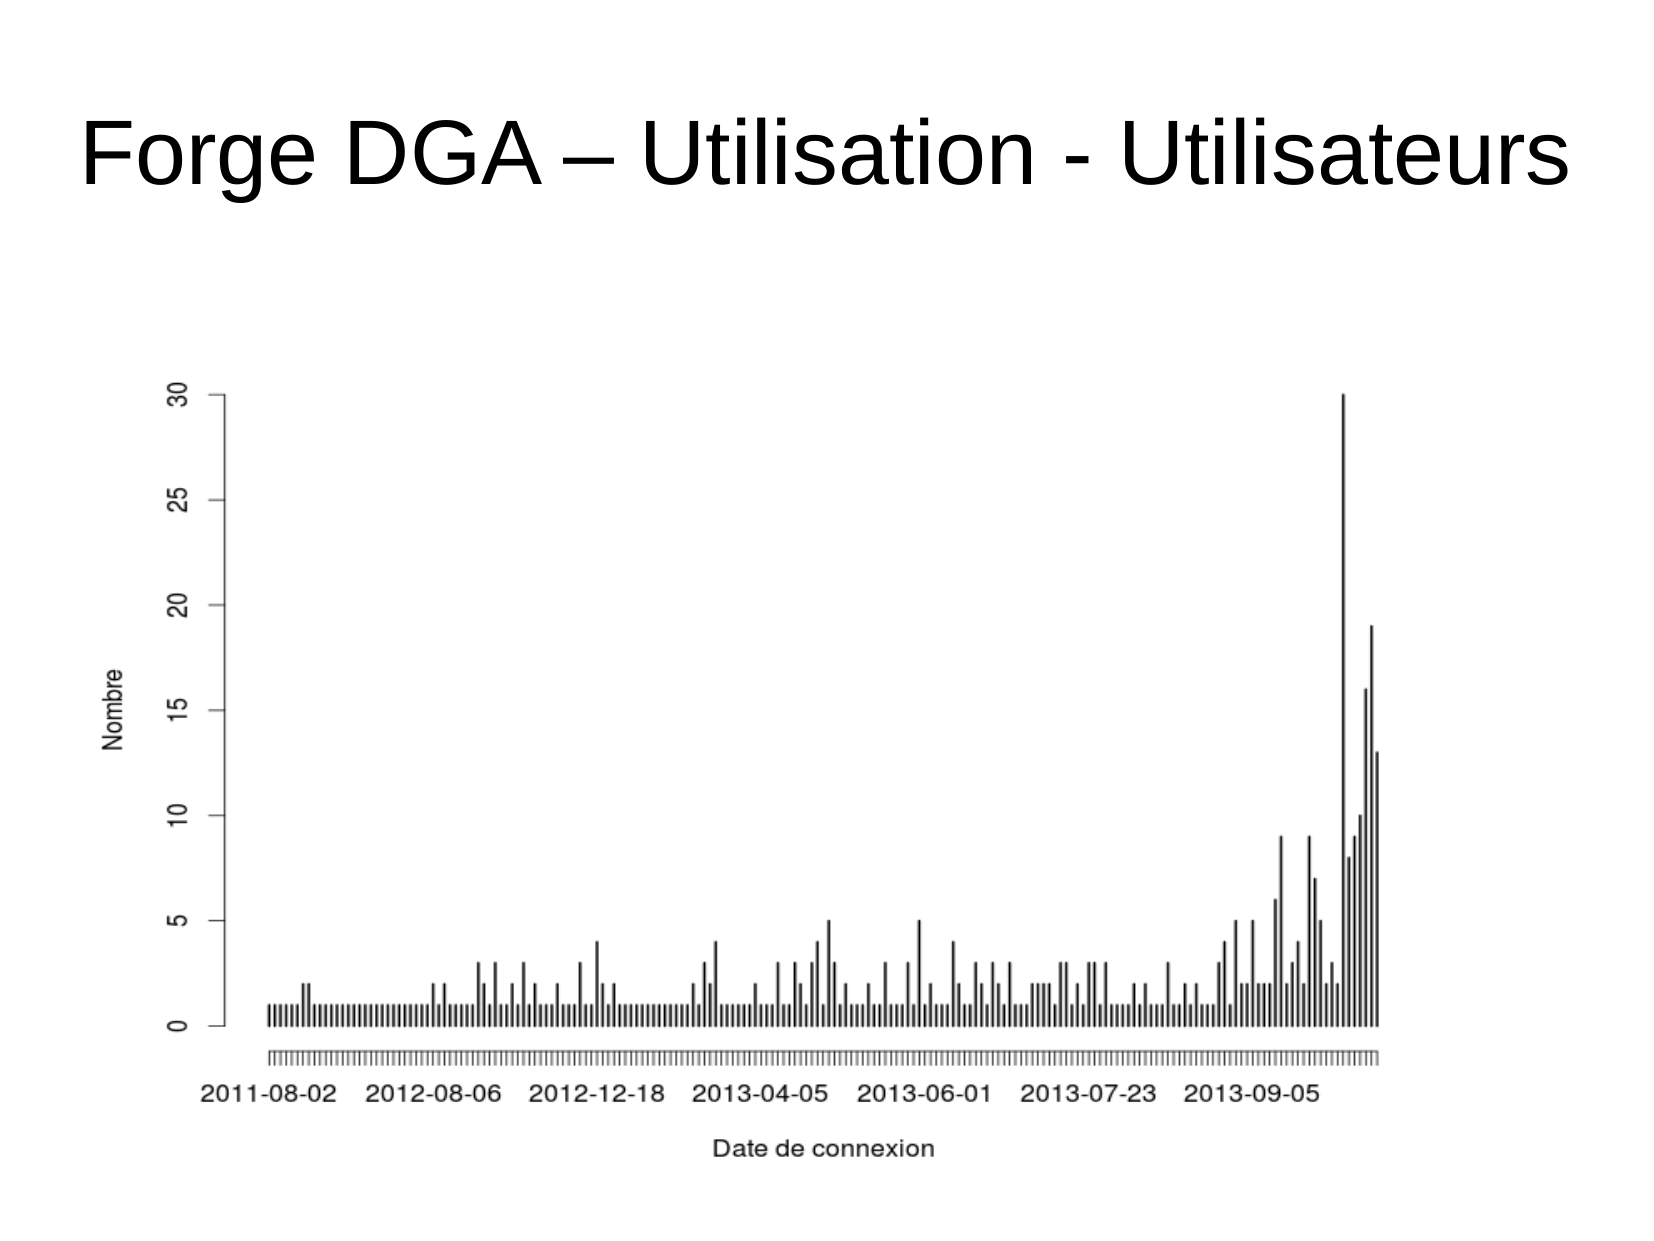

# Forge DGA – Utilisation - Utilisateurs